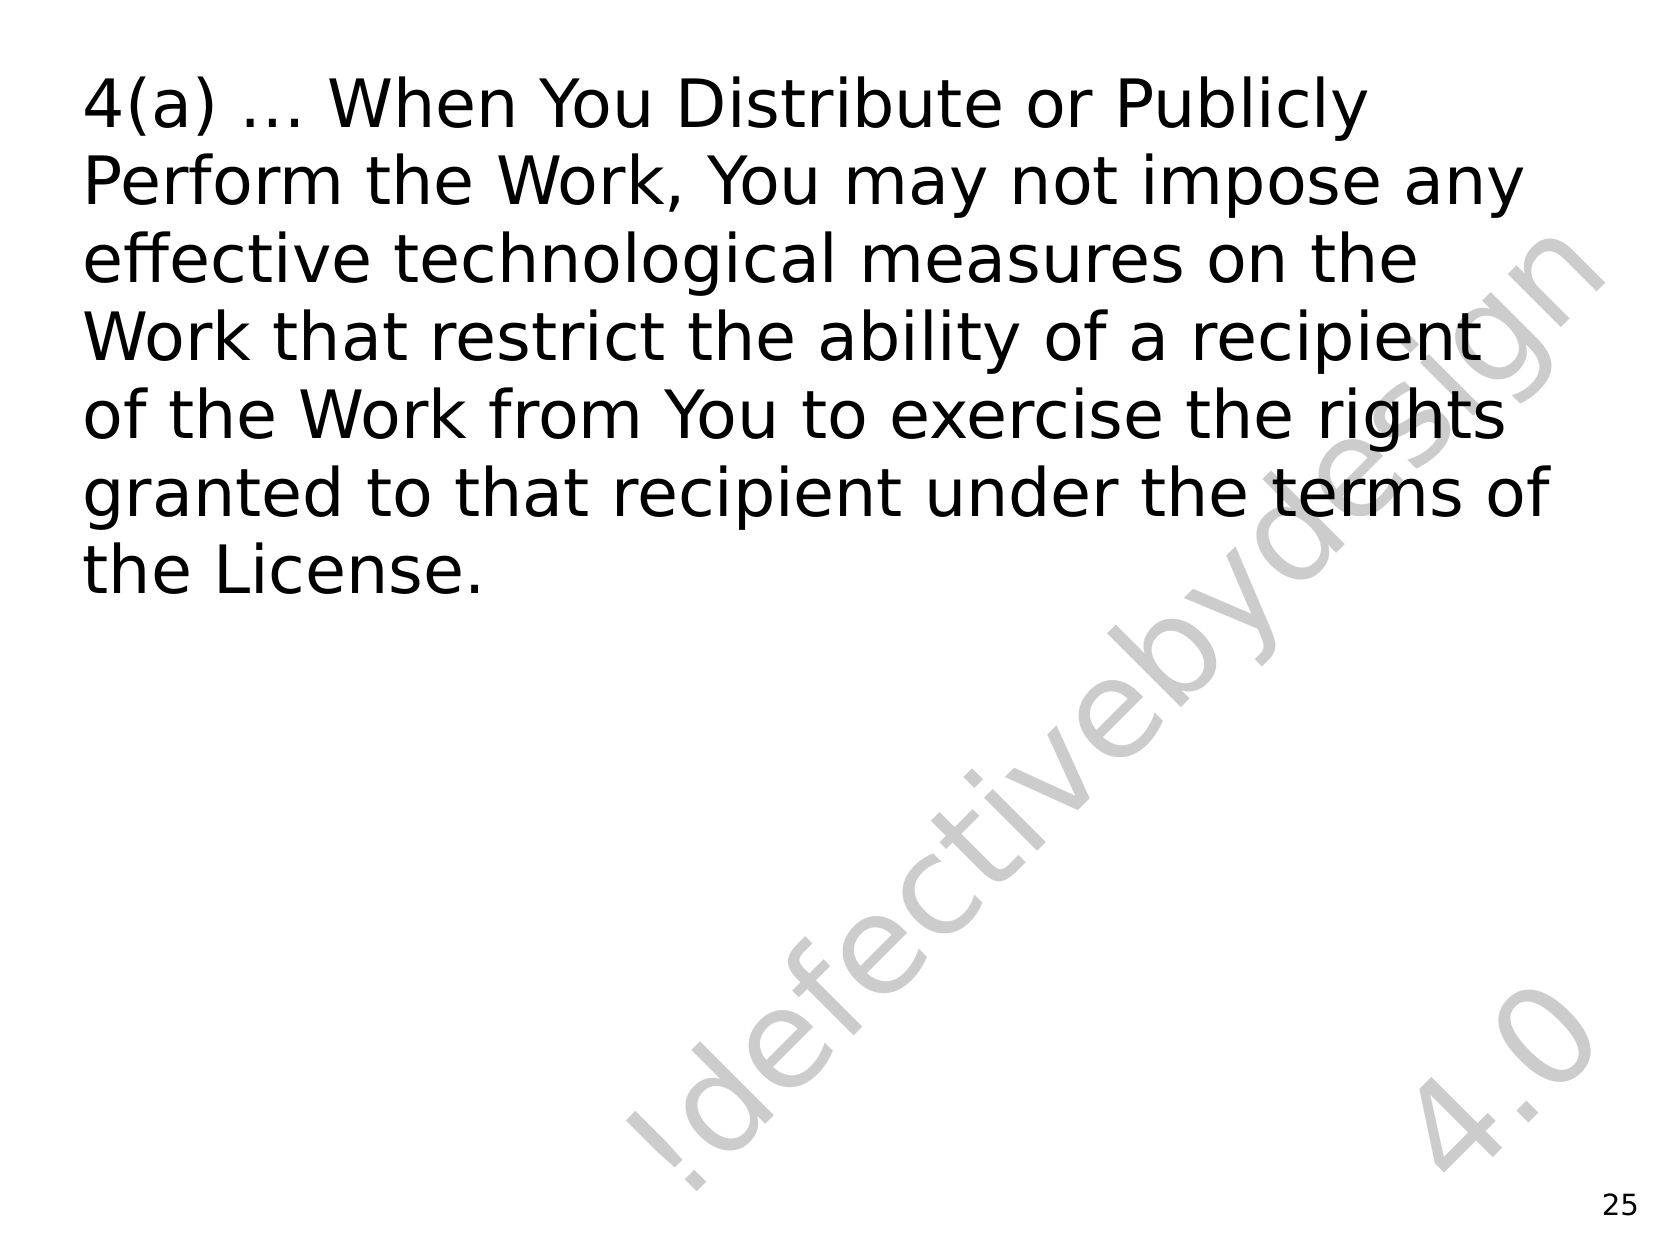

# 4(a) … When You Distribute or Publicly Perform the Work, You may not impose any effective technological measures on the Work that restrict the ability of a recipient of the Work from You to exercise the rights granted to that recipient under the terms of the License.
!defectivebydesign
4.0